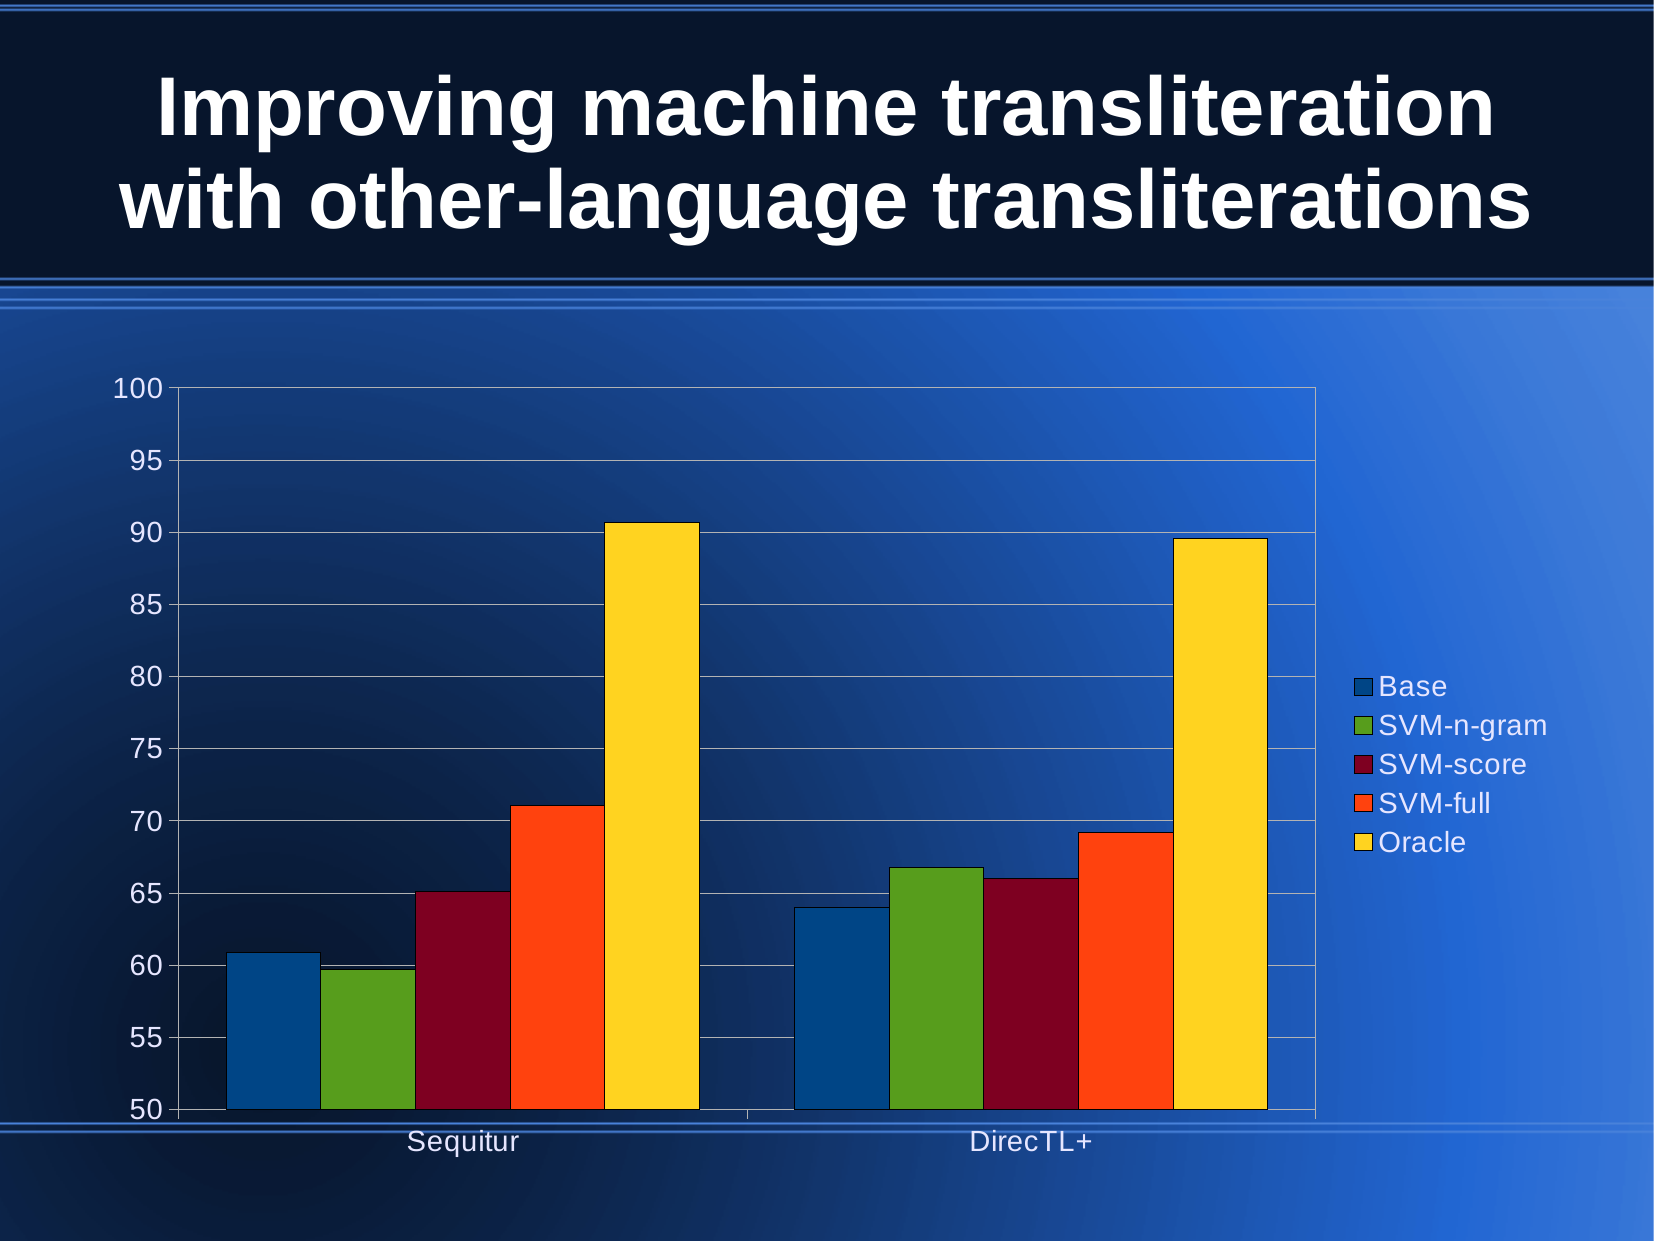

# Improving machine transliteration with other-language transliterations
### Chart
| Category | Base | SVM-n-gram | SVM-score | SVM-full | Oracle |
|---|---|---|---|---|---|
| Sequitur | 60.9 | 59.7 | 65.1 | 71.1 | 90.7 |
| DirecTL+ | 64.0 | 66.8 | 66.0 | 69.2 | 89.6 |